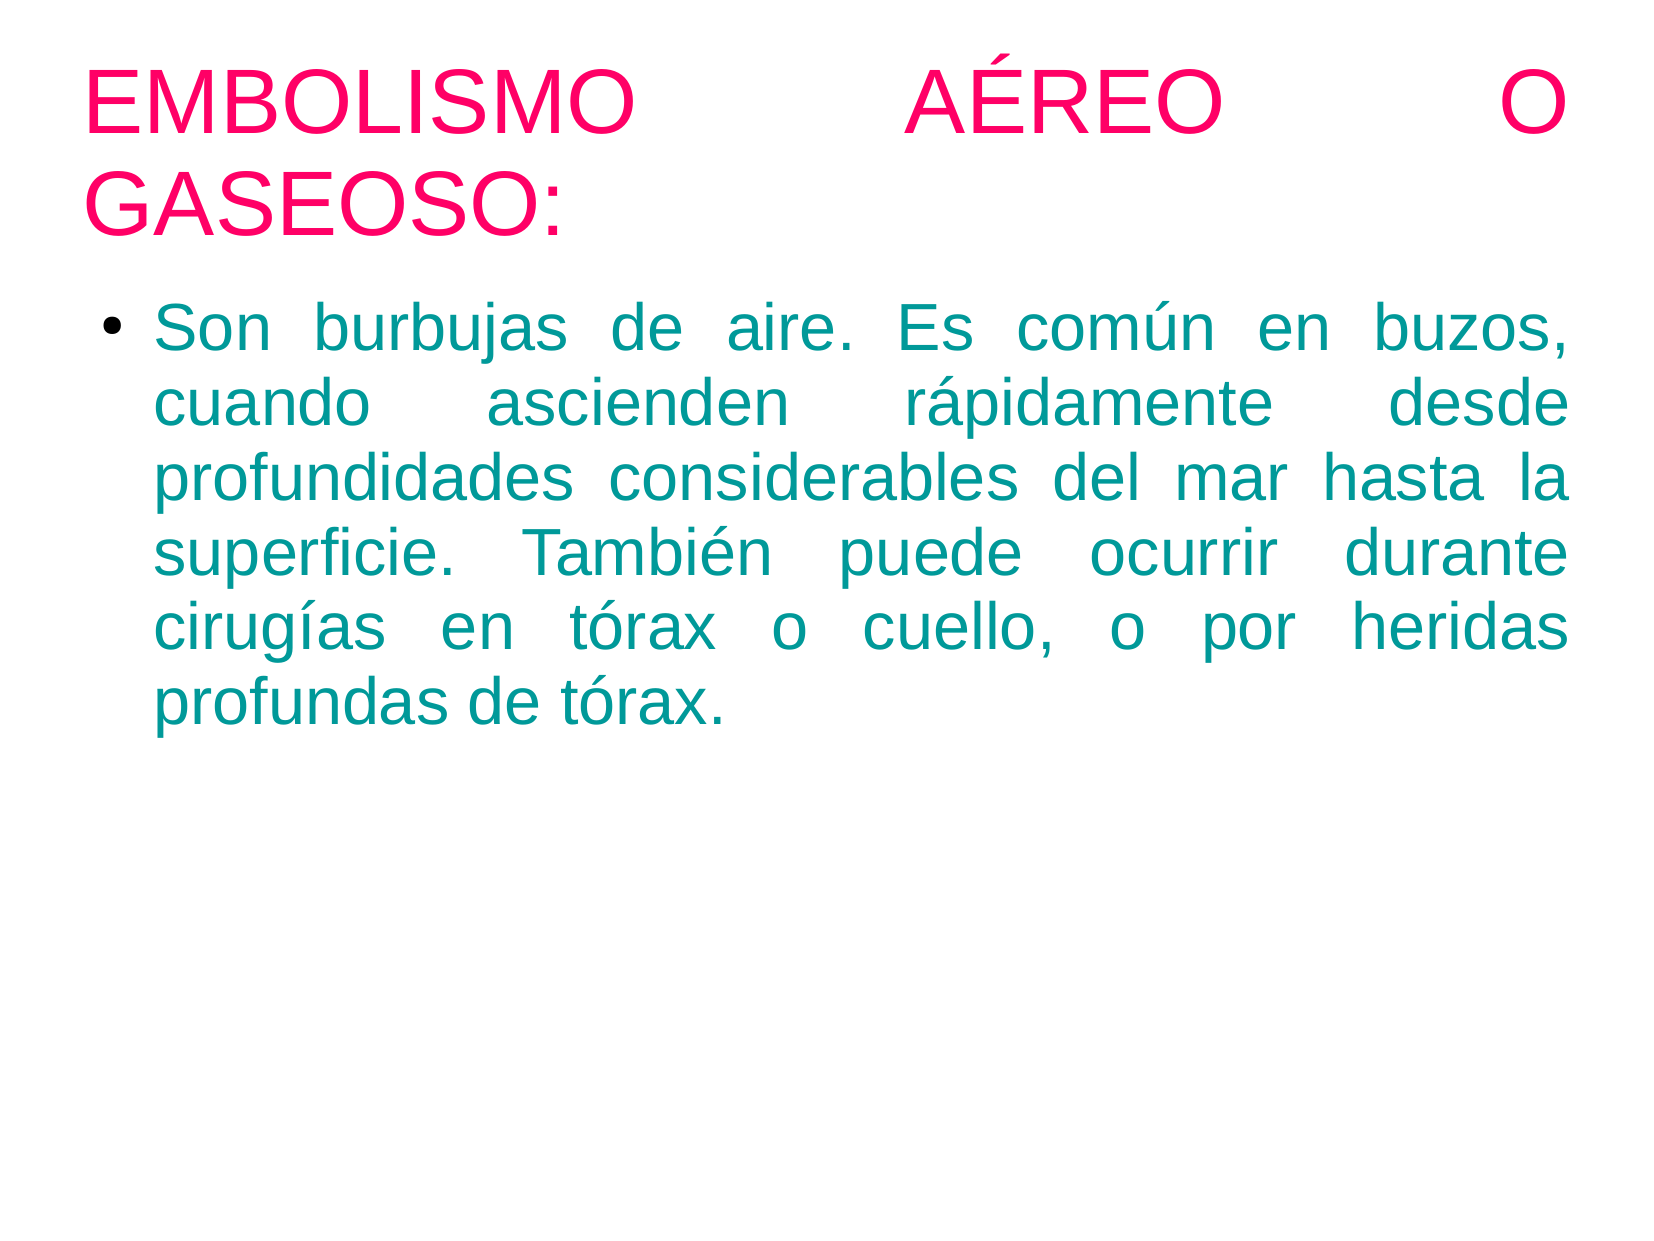

# EMBOLISMO AÉREO O GASEOSO:
Son burbujas de aire. Es común en buzos, cuando ascienden rápidamente desde profundidades considerables del mar hasta la superficie. También puede ocurrir durante cirugías en tórax o cuello, o por heridas profundas de tórax.